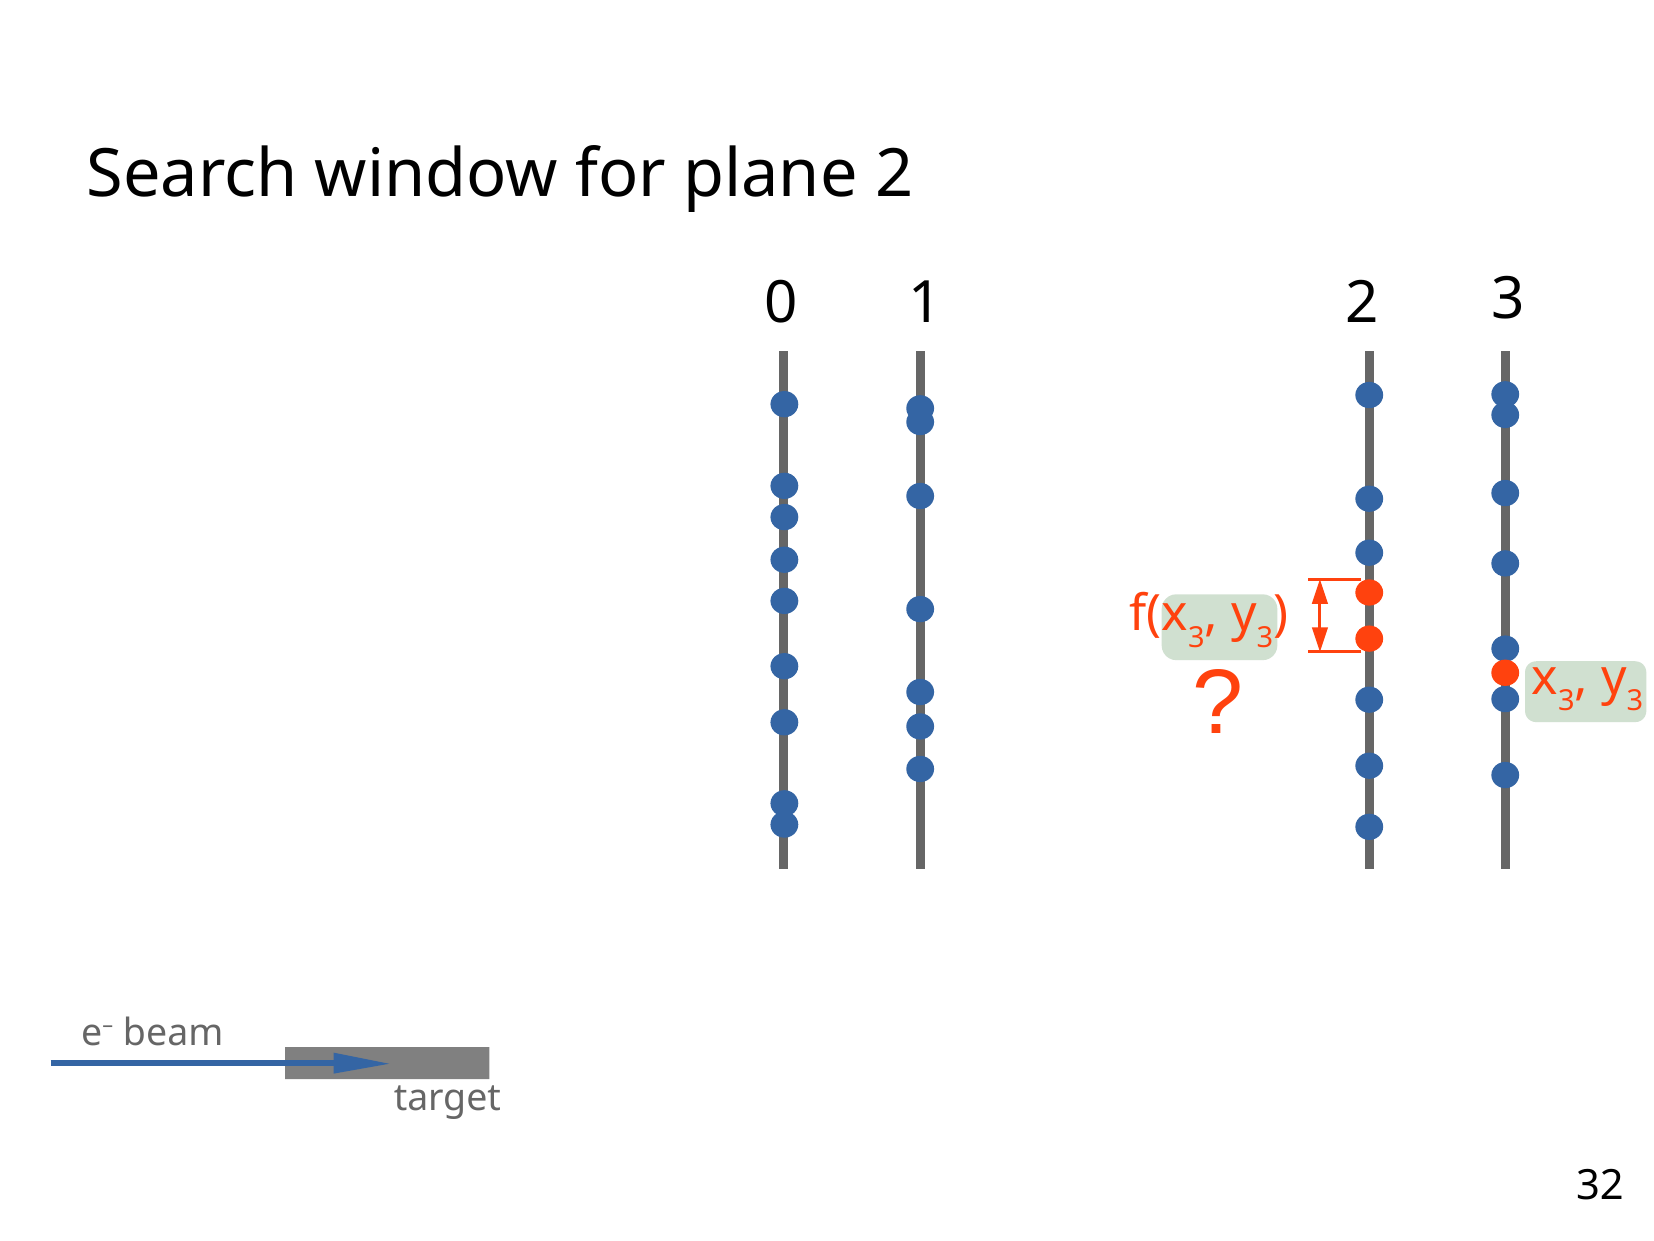

Search window for plane 2
3
0
1
2
f(x3, y3)
x3, y3
?
e– beam
target
32